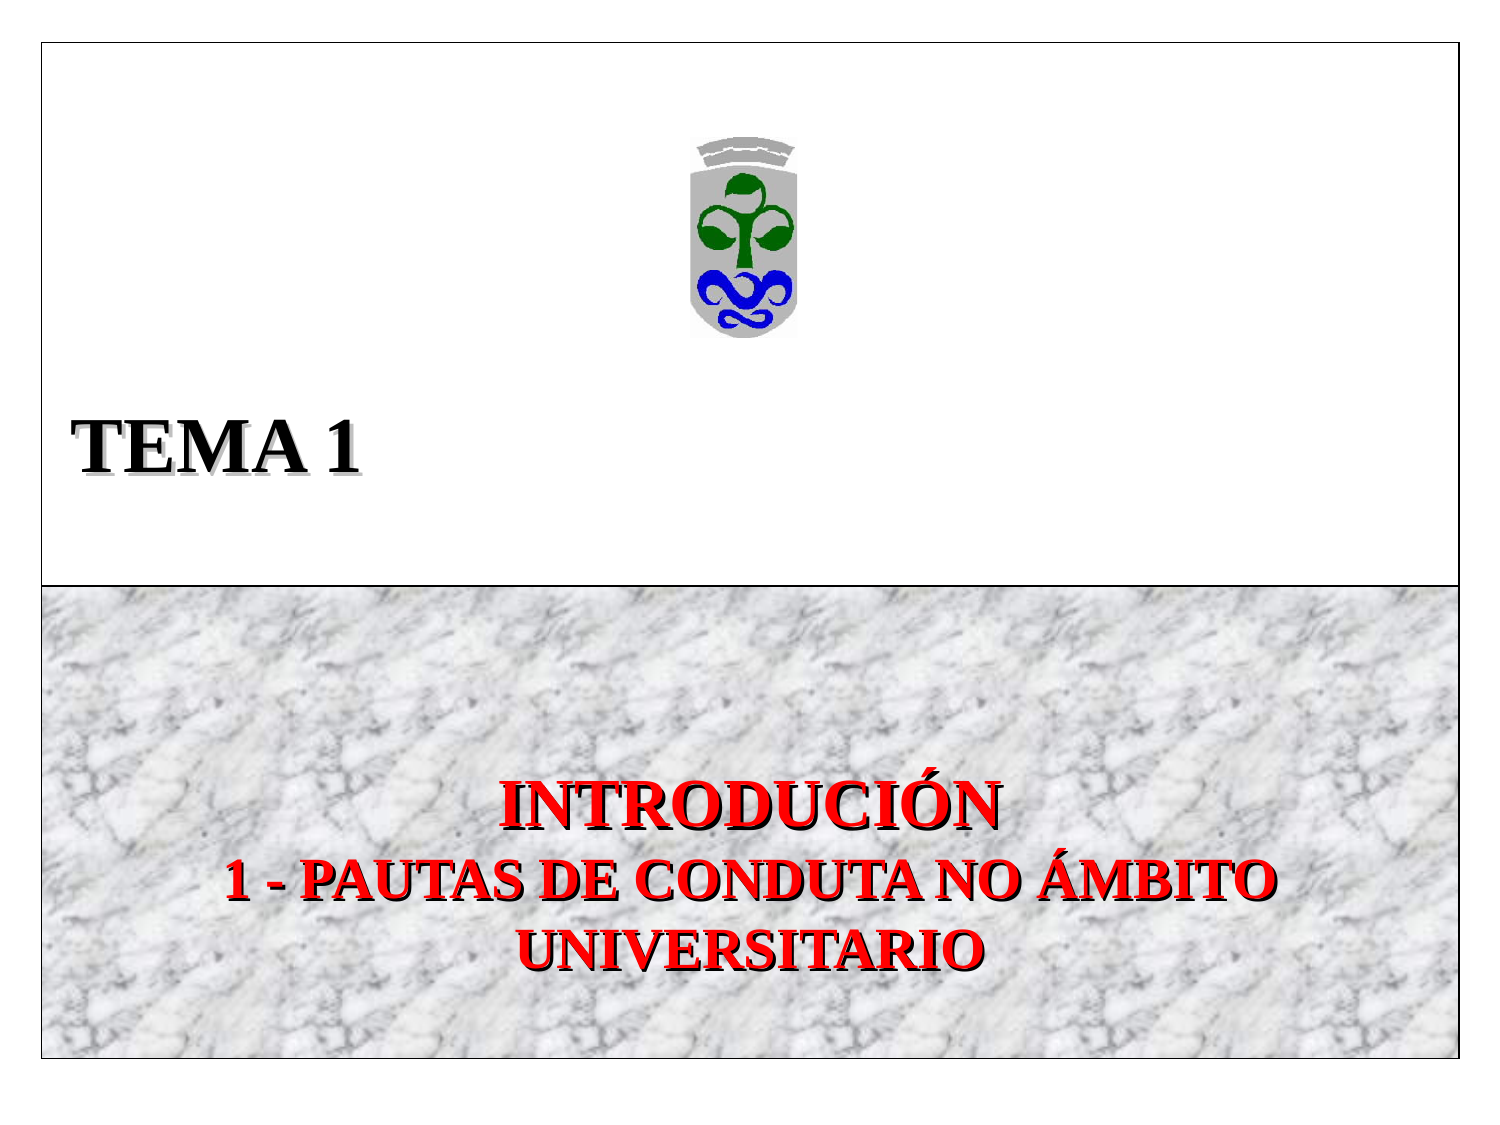

TEMA 1
INTRODUCIÓN
1 - PAUTAS DE CONDUTA NO ÁMBITO UNIVERSITARIO